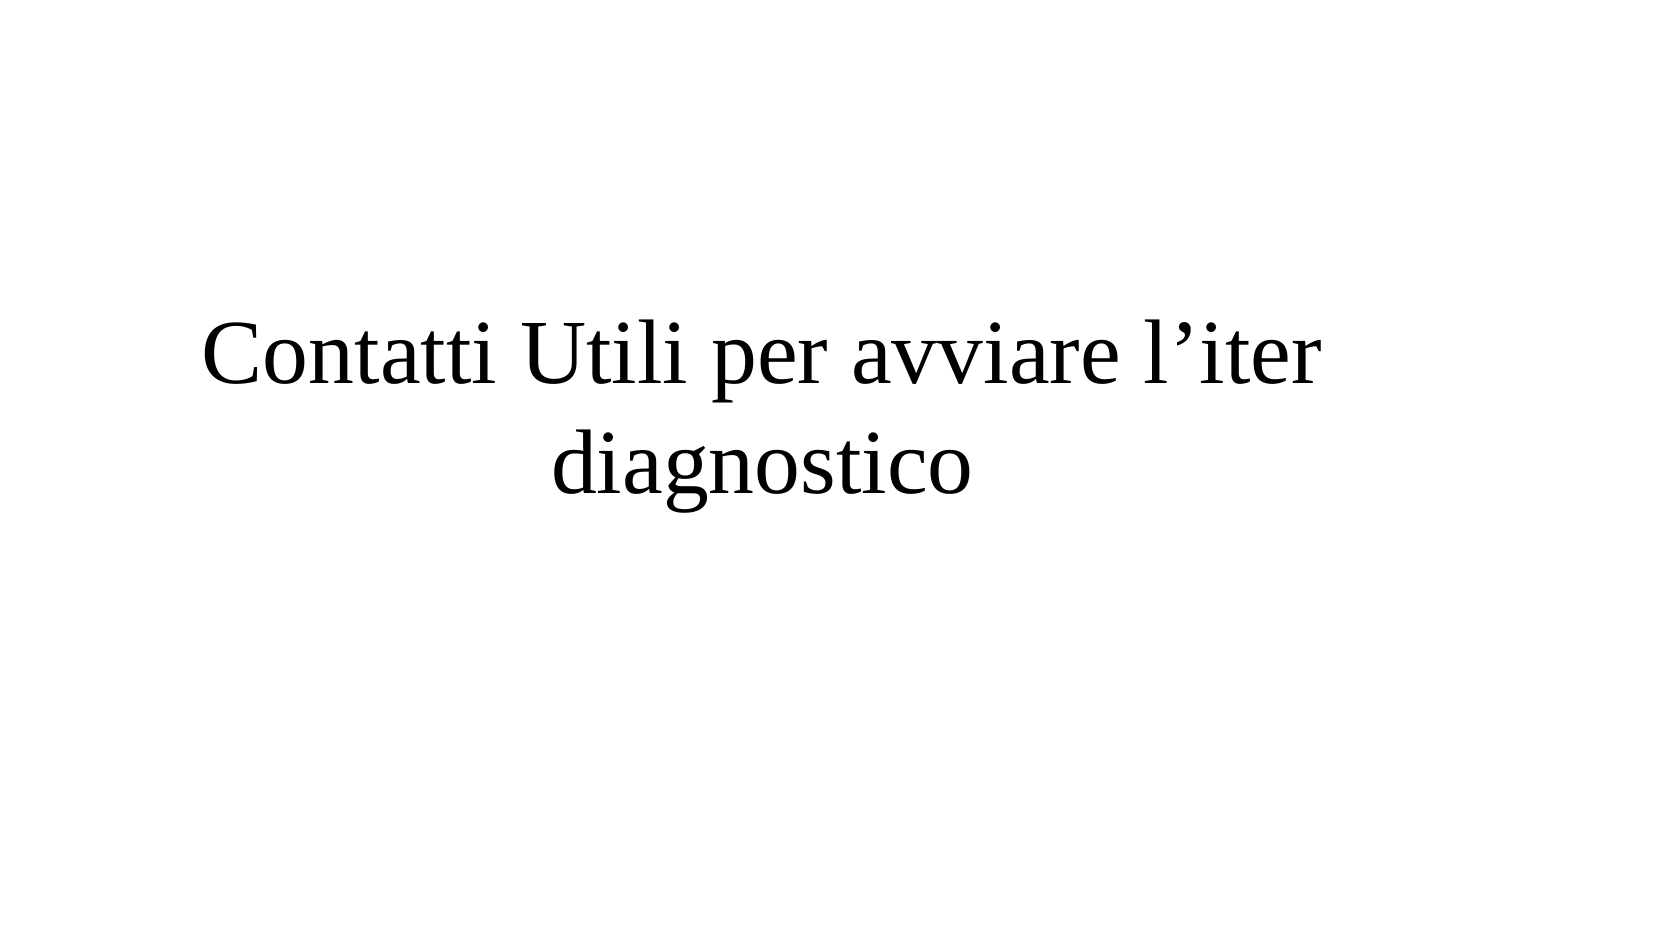

# Contatti Utili per avviare l’iter diagnostico